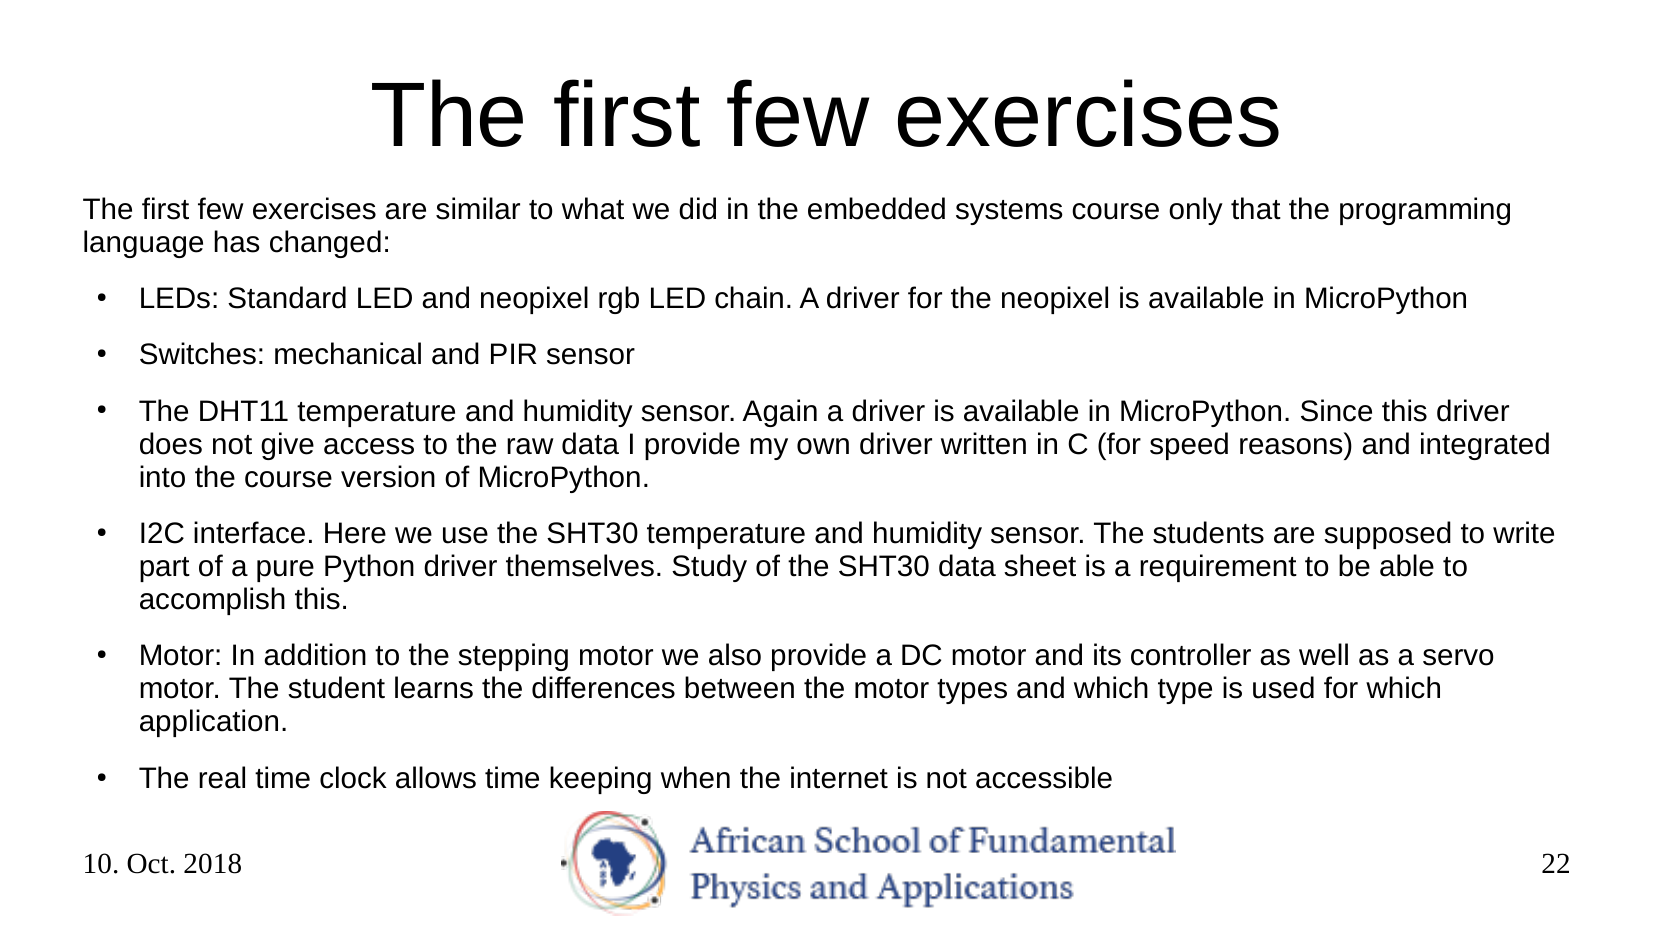

# The first few exercises
The first few exercises are similar to what we did in the embedded systems course only that the programming language has changed:
LEDs: Standard LED and neopixel rgb LED chain. A driver for the neopixel is available in MicroPython
Switches: mechanical and PIR sensor
The DHT11 temperature and humidity sensor. Again a driver is available in MicroPython. Since this driver does not give access to the raw data I provide my own driver written in C (for speed reasons) and integrated into the course version of MicroPython.
I2C interface. Here we use the SHT30 temperature and humidity sensor. The students are supposed to write part of a pure Python driver themselves. Study of the SHT30 data sheet is a requirement to be able to accomplish this.
Motor: In addition to the stepping motor we also provide a DC motor and its controller as well as a servo motor. The student learns the differences between the motor types and which type is used for which application.
The real time clock allows time keeping when the internet is not accessible
10. Oct. 2018
22